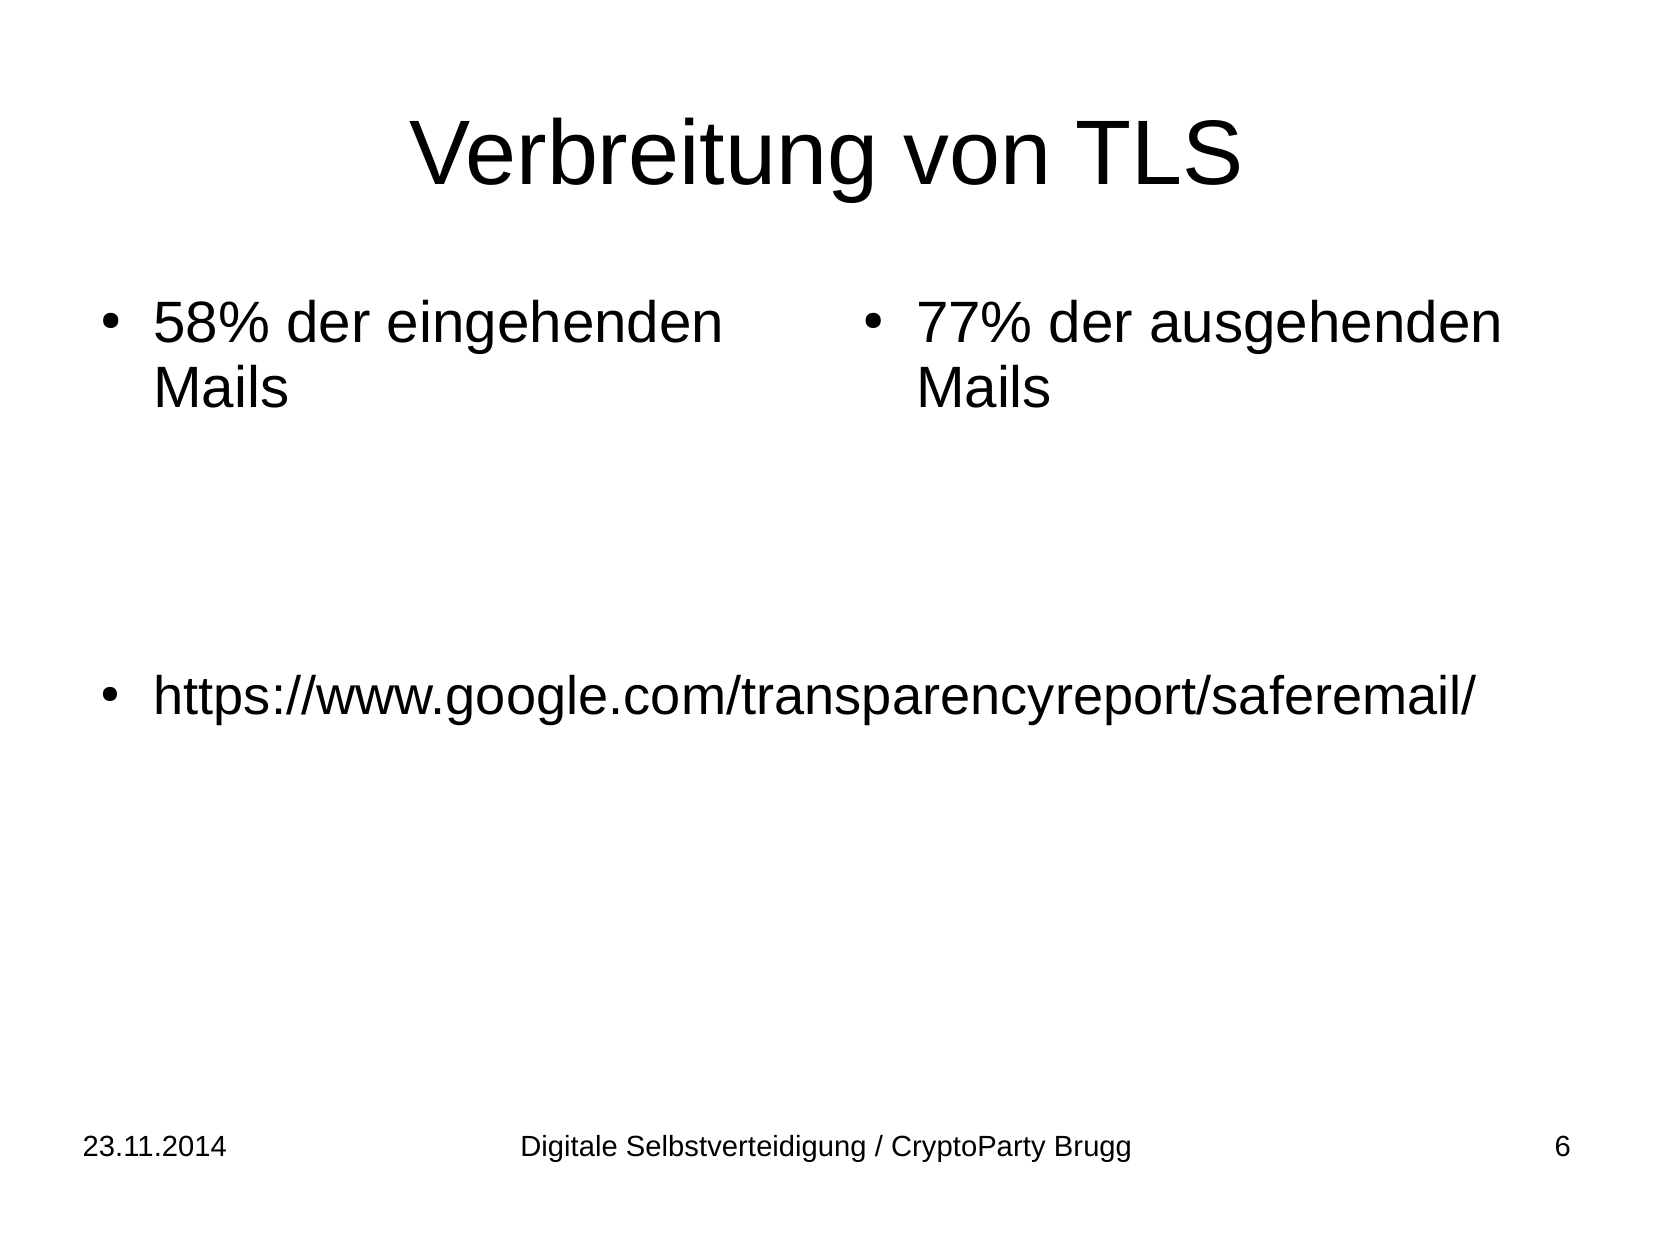

# Verbreitung von TLS
58% der eingehenden Mails
77% der ausgehenden Mails
https://www.google.com/transparencyreport/saferemail/
23.11.2014
Digitale Selbstverteidigung / CryptoParty Brugg
6